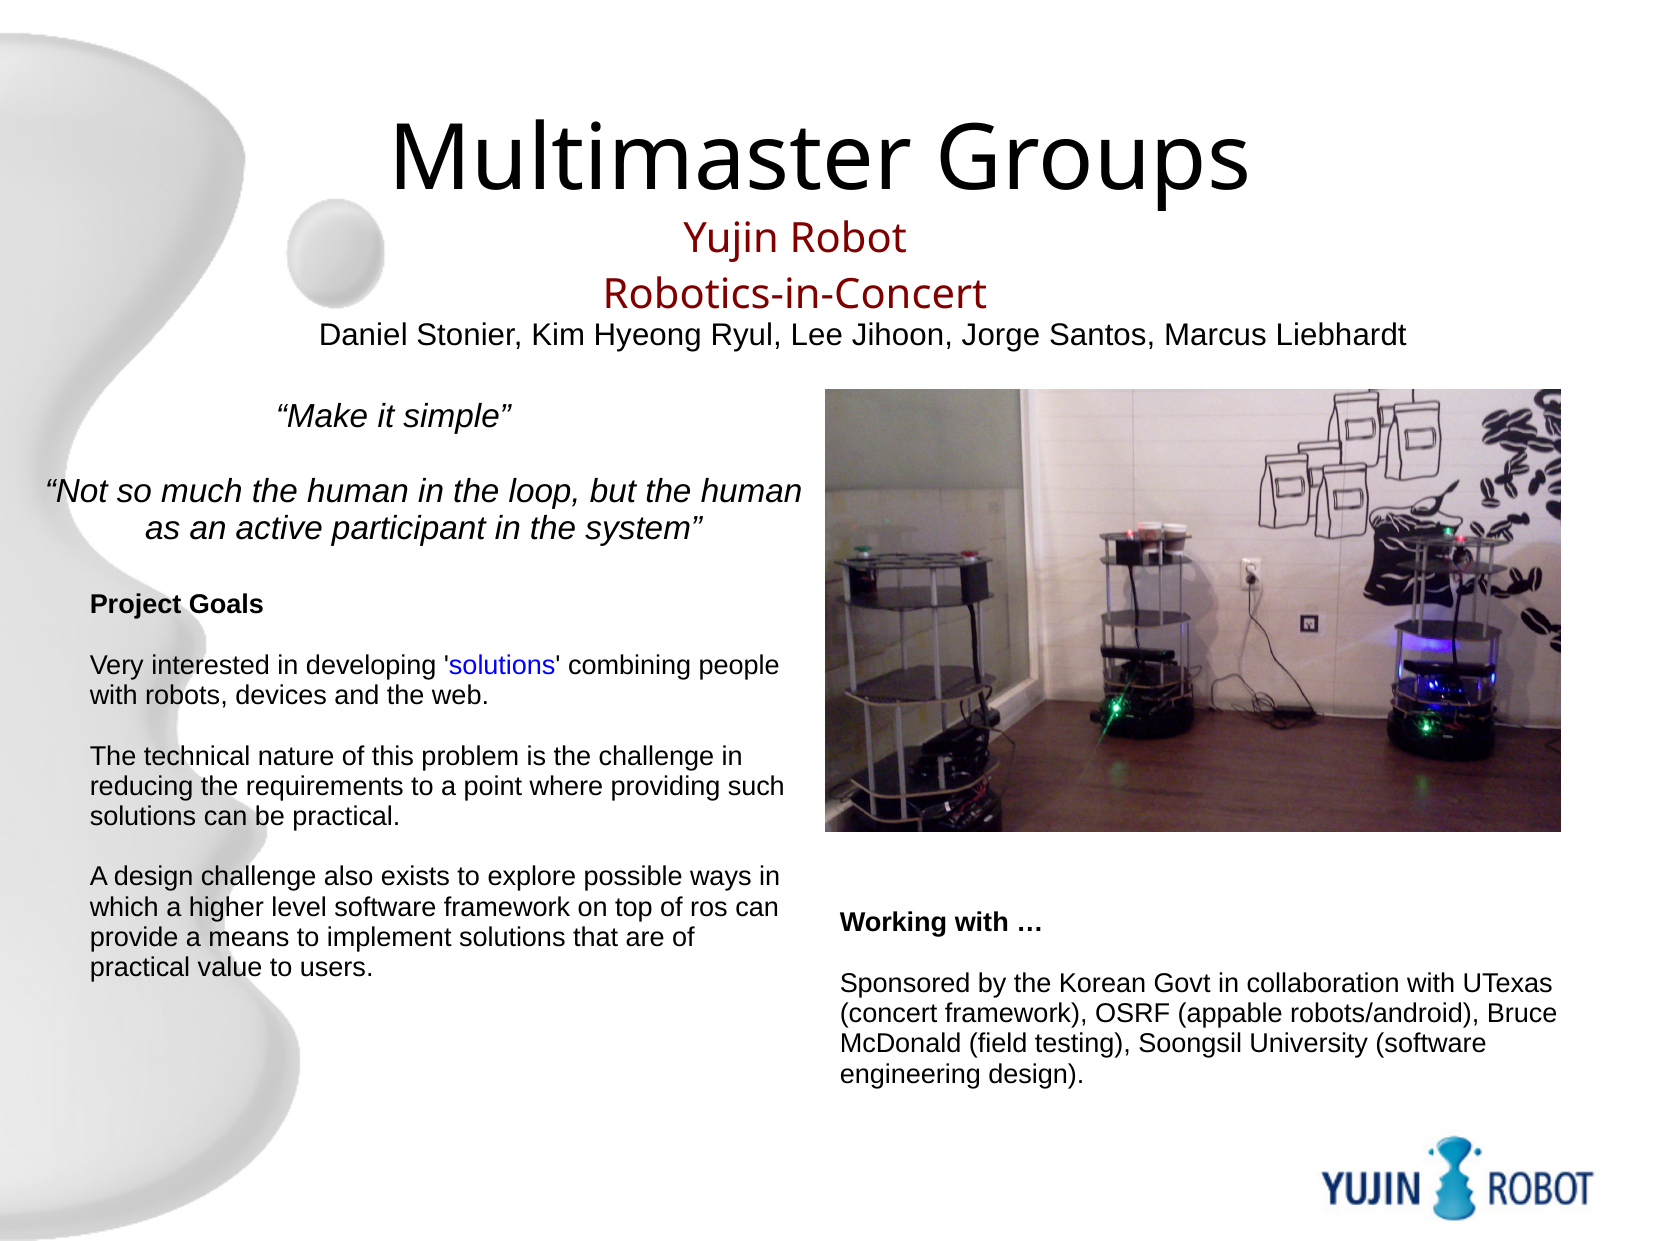

# Multimaster Groups
Yujin Robot
Robotics-in-Concert
Daniel Stonier, Kim Hyeong Ryul, Lee Jihoon, Jorge Santos, Marcus Liebhardt
“Make it simple”
“Not so much the human in the loop, but the human
as an active participant in the system”
Project Goals
Very interested in developing 'solutions' combining people with robots, devices and the web.
The technical nature of this problem is the challenge in reducing the requirements to a point where providing such solutions can be practical.
A design challenge also exists to explore possible ways in which a higher level software framework on top of ros can provide a means to implement solutions that are of practical value to users.
Working with …
Sponsored by the Korean Govt in collaboration with UTexas (concert framework), OSRF (appable robots/android), Bruce McDonald (field testing), Soongsil University (software engineering design).